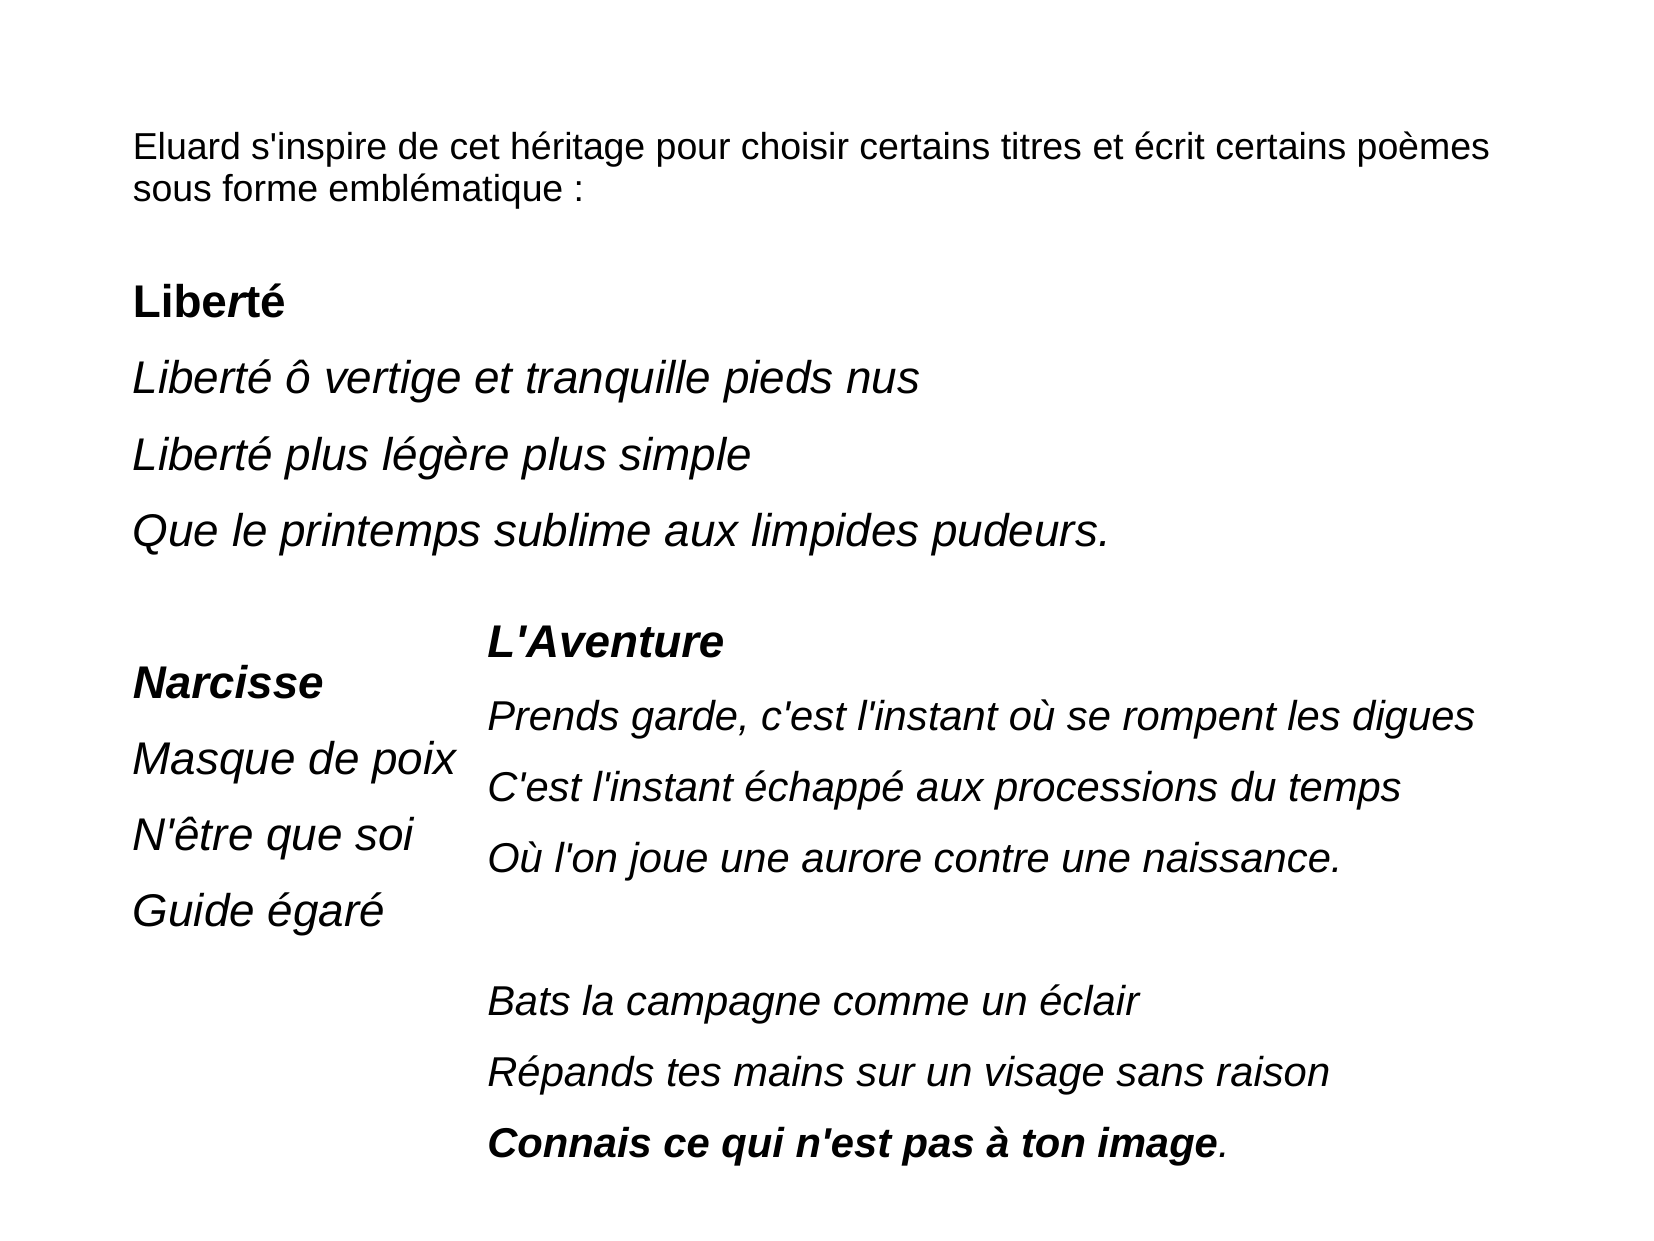

Eluard s'inspire de cet héritage pour choisir certains titres et écrit certains poèmes sous forme emblématique :
Liberté
Liberté ô vertige et tranquille pieds nus
Liberté plus légère plus simple
Que le printemps sublime aux limpides pudeurs.
Narcisse
Masque de poix
N'être que soi
Guide égaré
L'Aventure
Prends garde, c'est l'instant où se rompent les digues
C'est l'instant échappé aux processions du temps
Où l'on joue une aurore contre une naissance.
Bats la campagne comme un éclair
Répands tes mains sur un visage sans raison
Connais ce qui n'est pas à ton image.